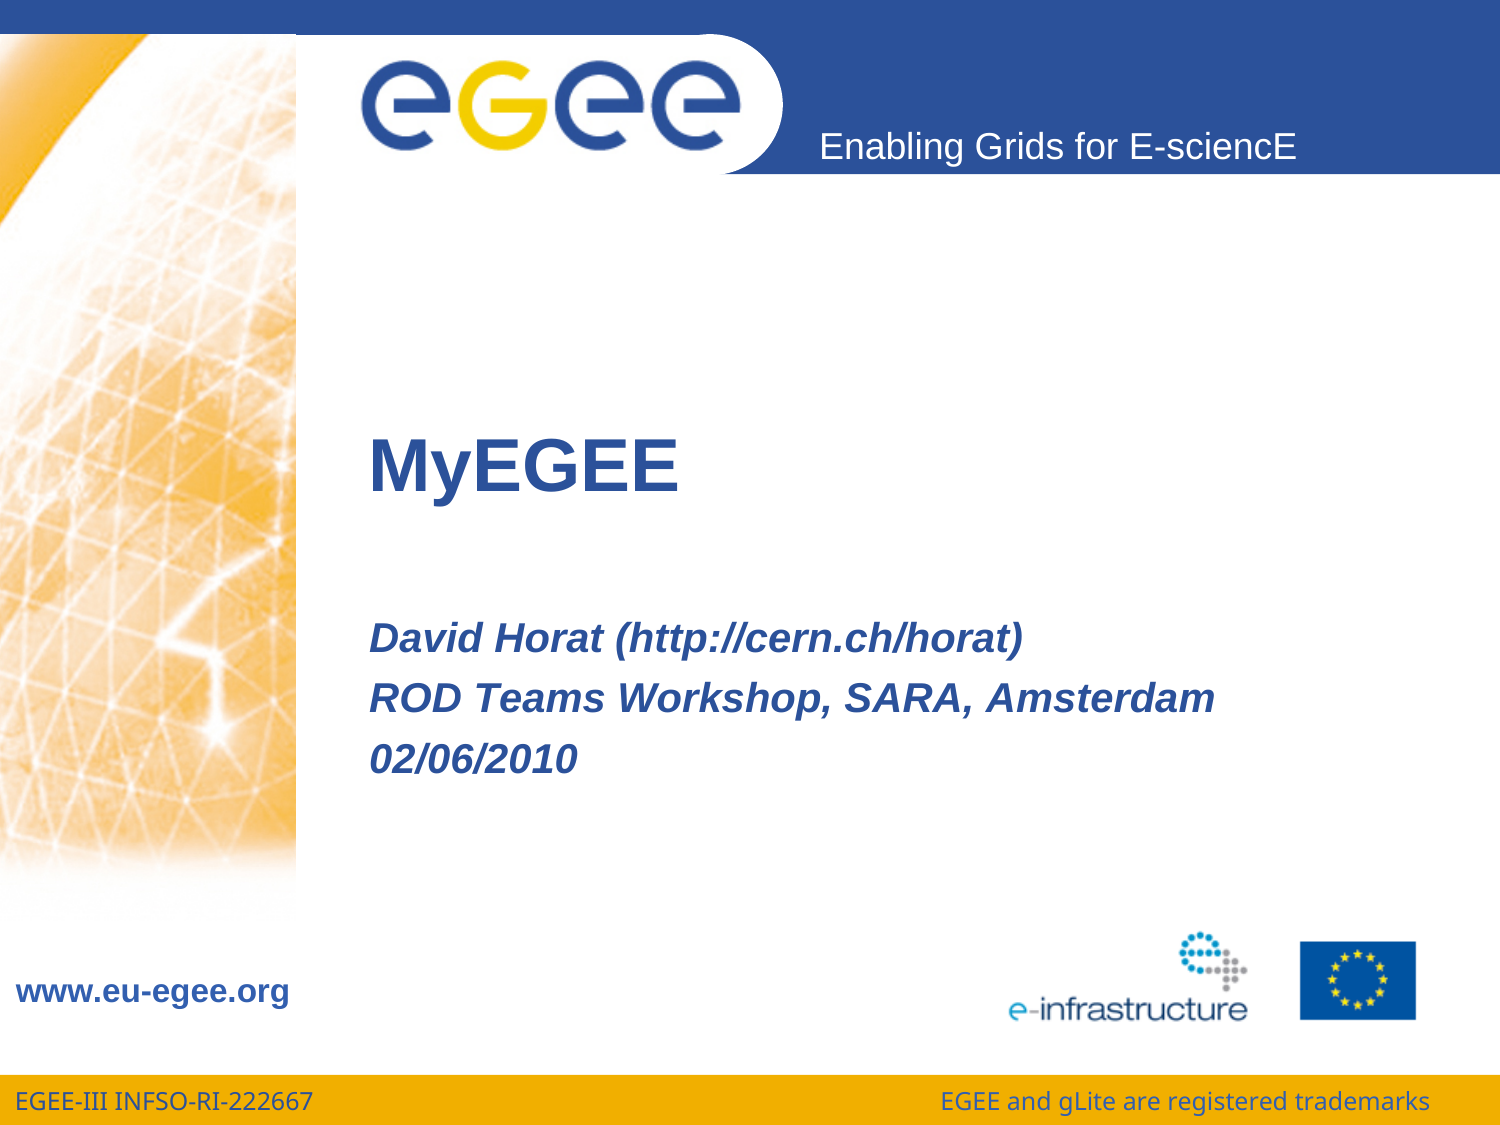

MyEGEE
David Horat (http://cern.ch/horat)
ROD Teams Workshop, SARA, Amsterdam
02/06/2010